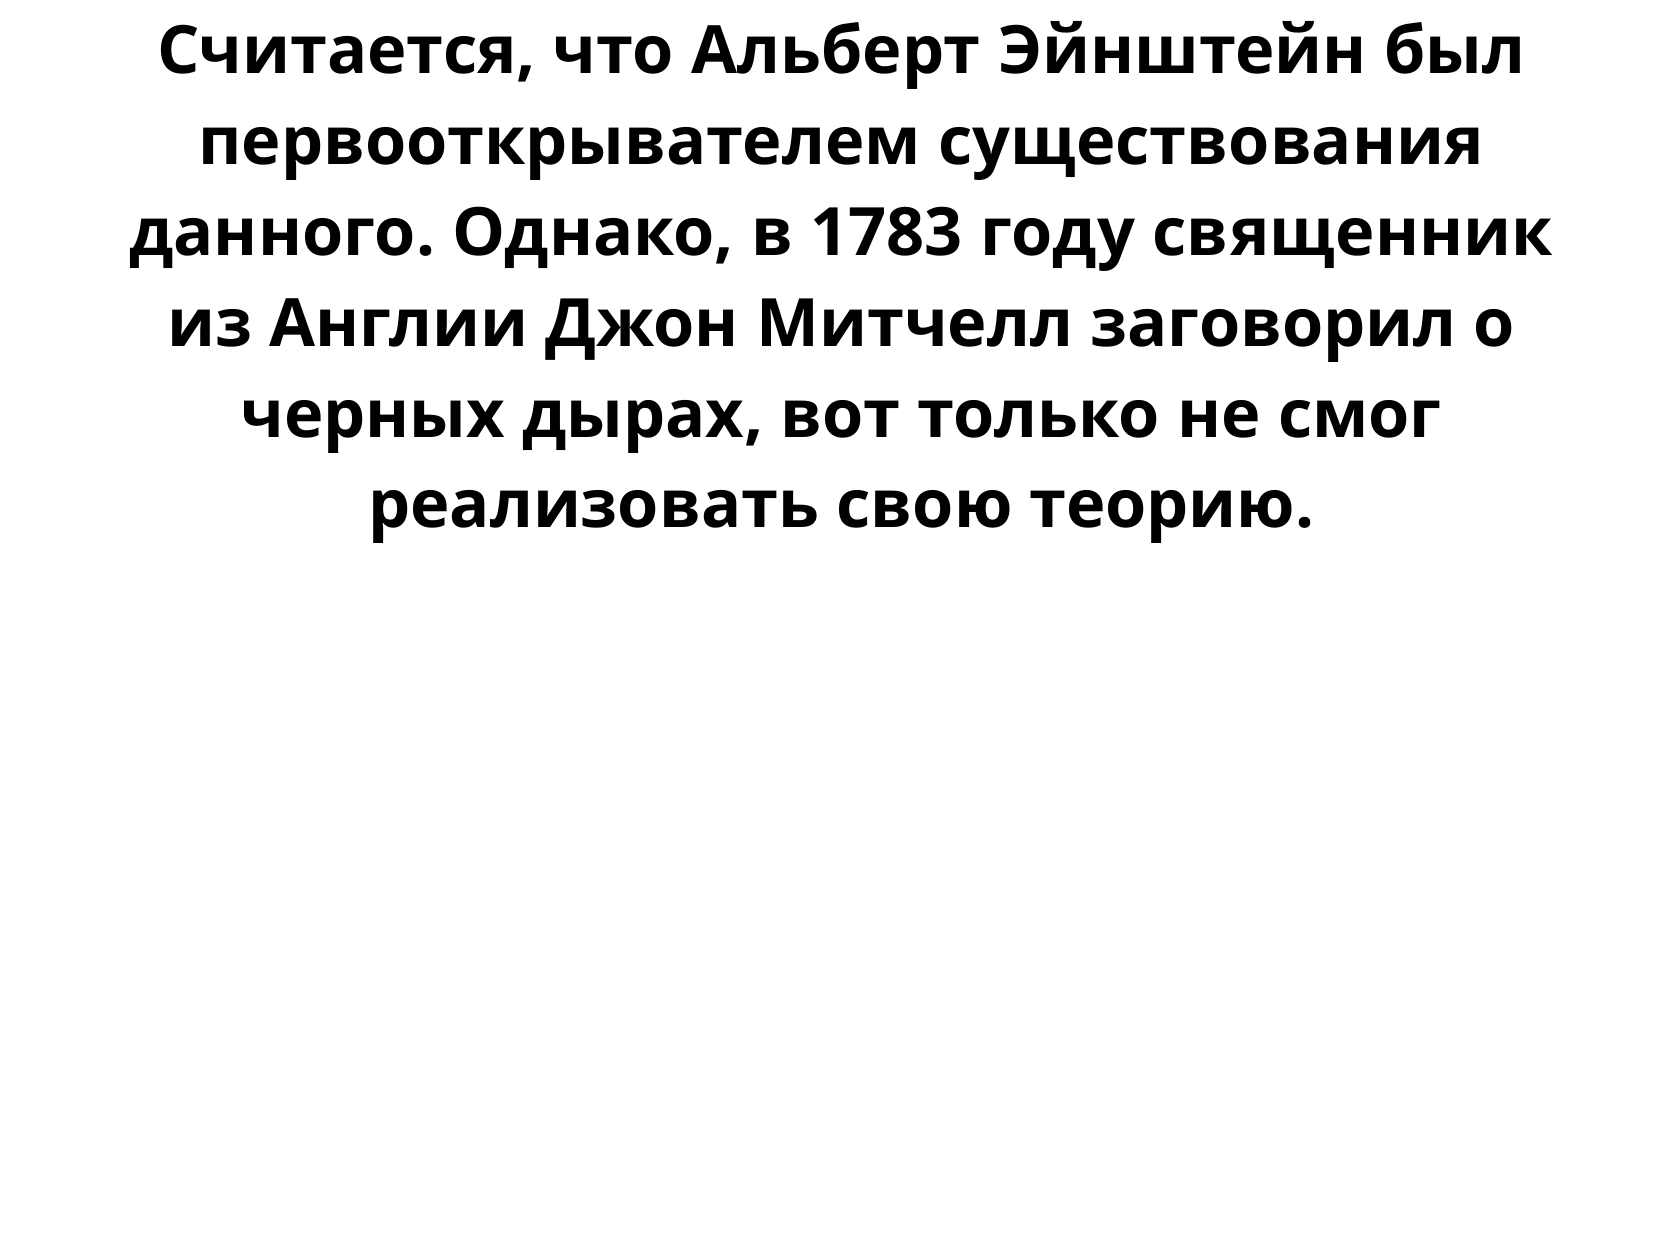

# Считается, что Альберт Эйнштейн был первооткрывателем существования данного. Однако, в 1783 году священник из Англии Джон Митчелл заговорил о черных дырах, вот только не смог реализовать свою теорию.